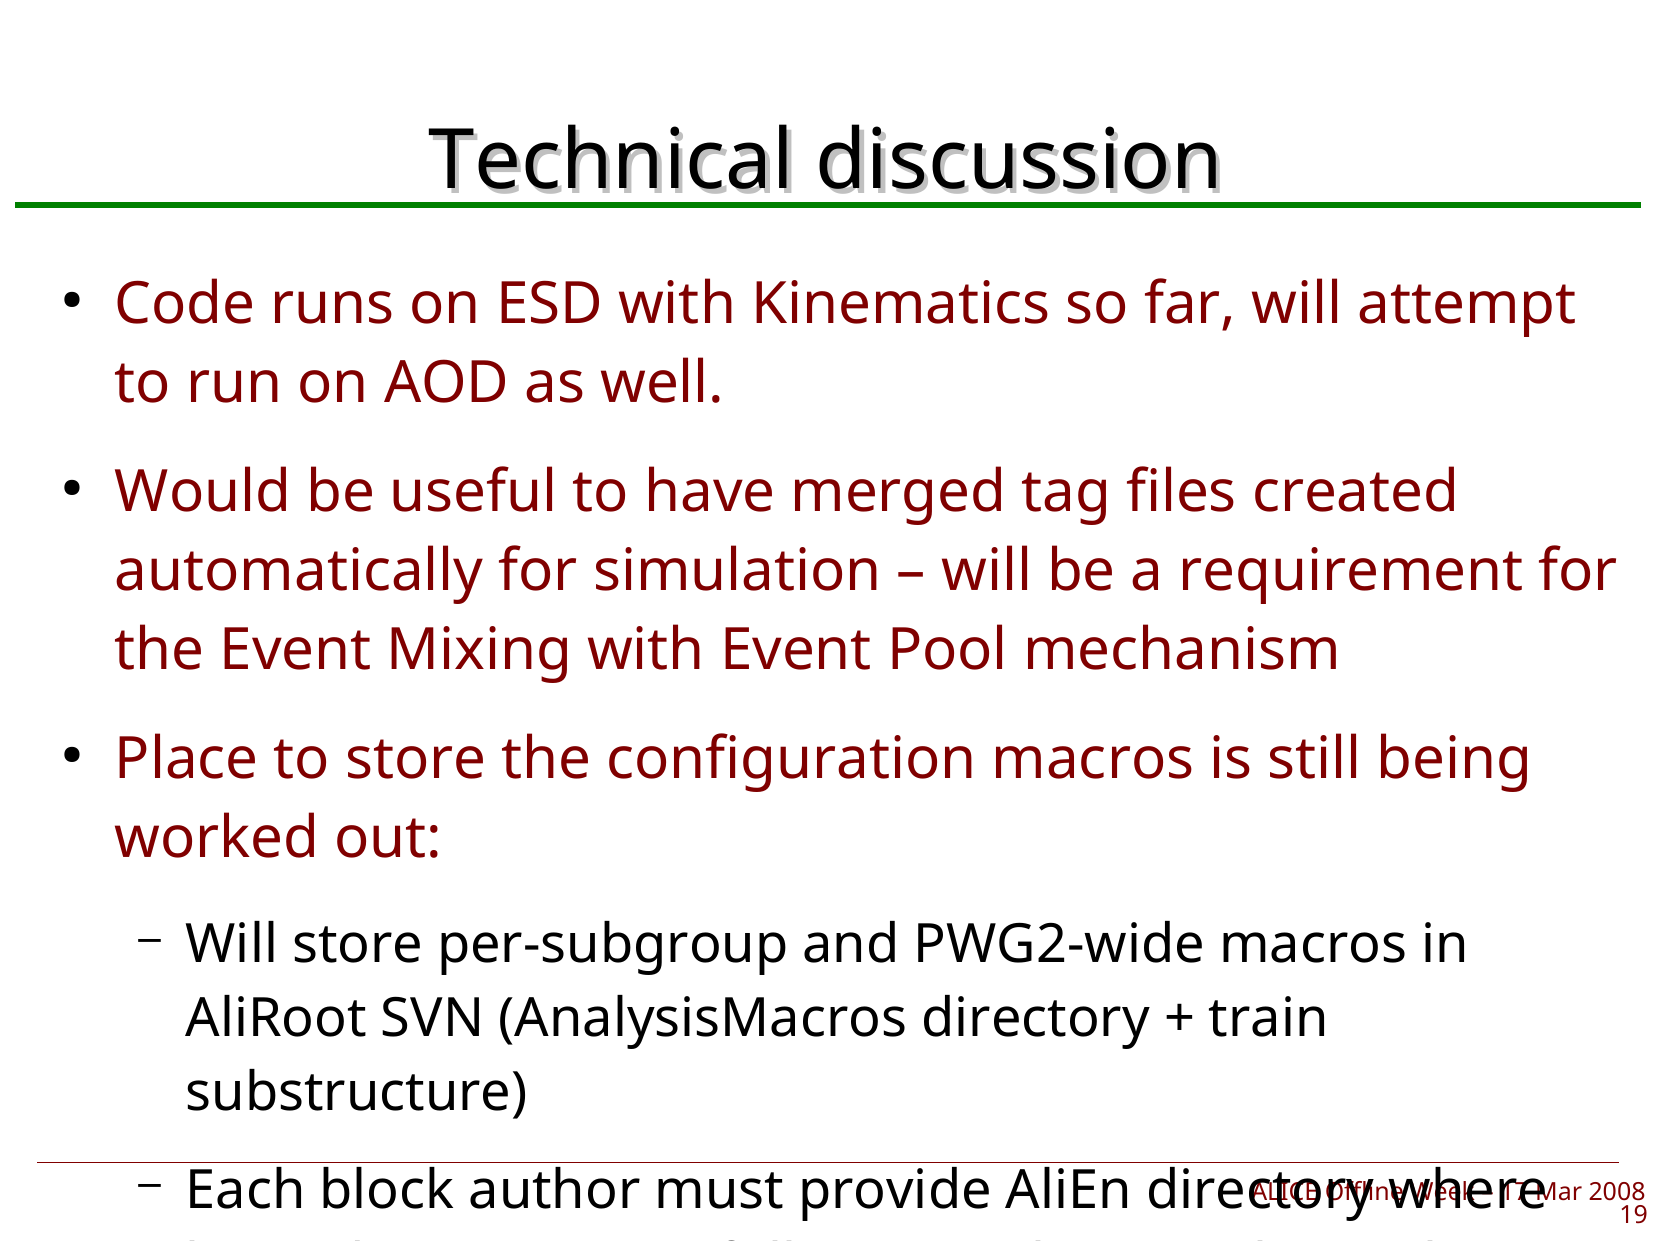

# Technical discussion
Code runs on ESD with Kinematics so far, will attempt to run on AOD as well.
Would be useful to have merged tag files created automatically for simulation – will be a requirement for the Event Mixing with Event Pool mechanism
Place to store the configuration macros is still being worked out:
Will store per-subgroup and PWG2-wide macros in AliRoot SVN (AnalysisMacros directory + train substructure)
Each block author must provide AliEn directory where his code was successfully run, with example results